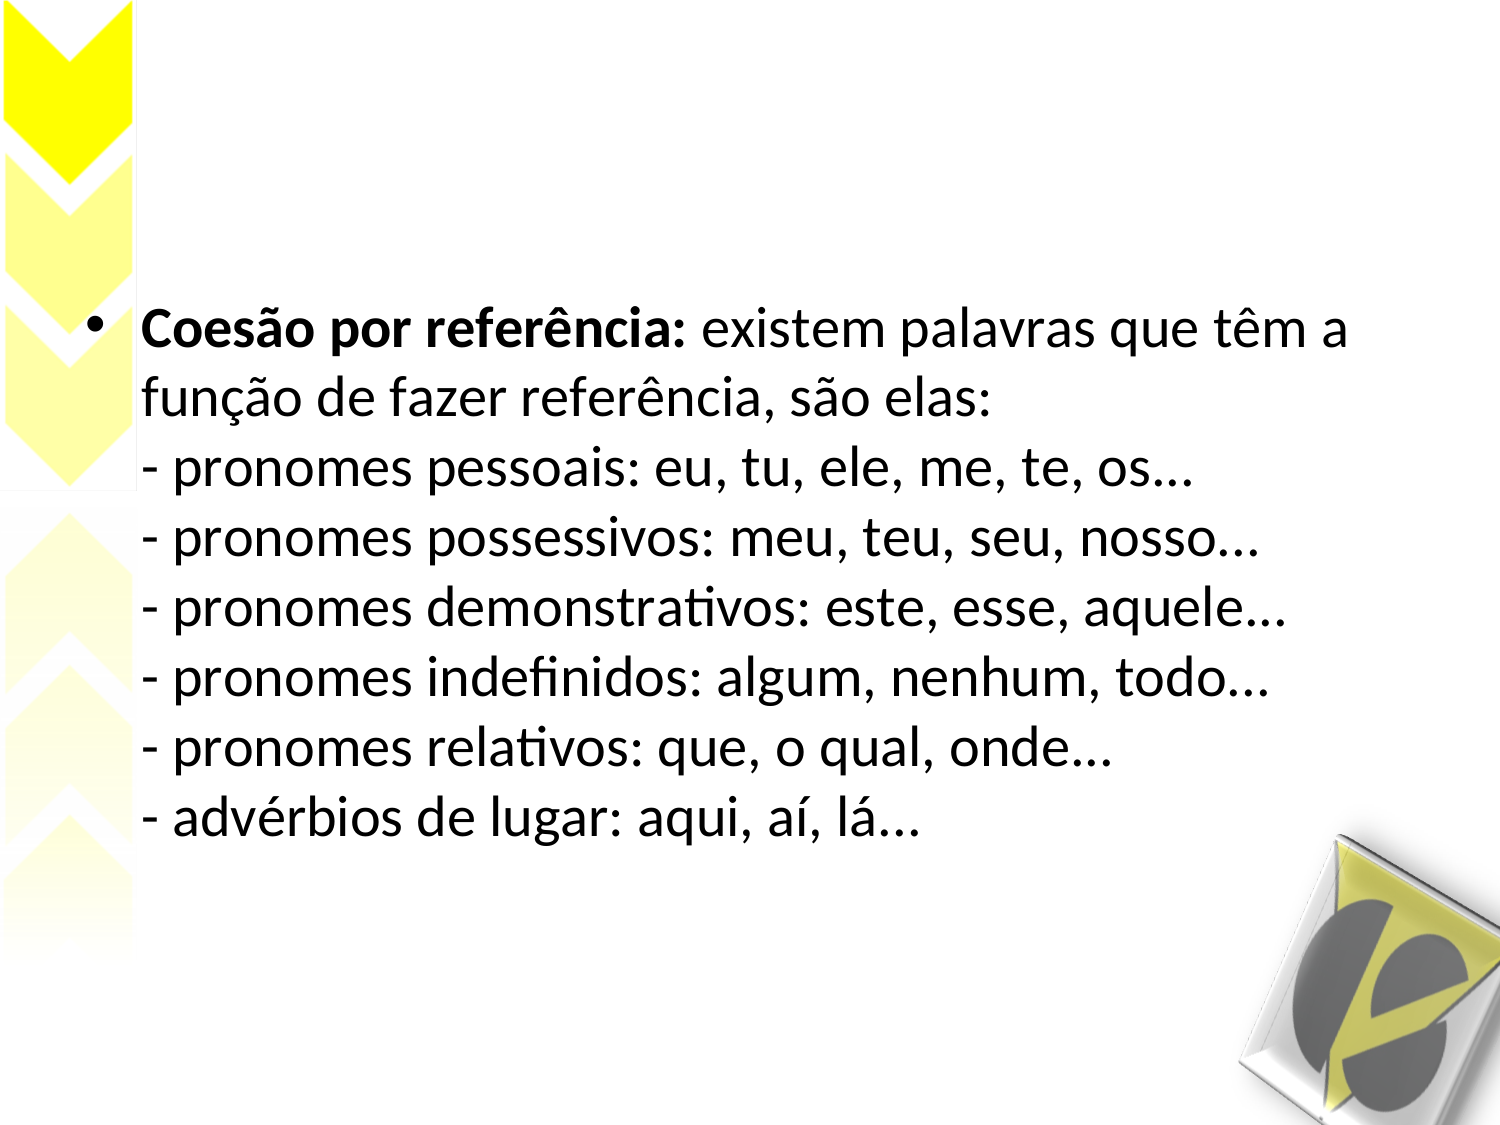

#
Coesão por referência: existem palavras que têm a função de fazer referência, são elas:
- pronomes pessoais: eu, tu, ele, me, te, os...
- pronomes possessivos: meu, teu, seu, nosso...
- pronomes demonstrativos: este, esse, aquele...
- pronomes indefinidos: algum, nenhum, todo...
- pronomes relativos: que, o qual, onde...
- advérbios de lugar: aqui, aí, lá...